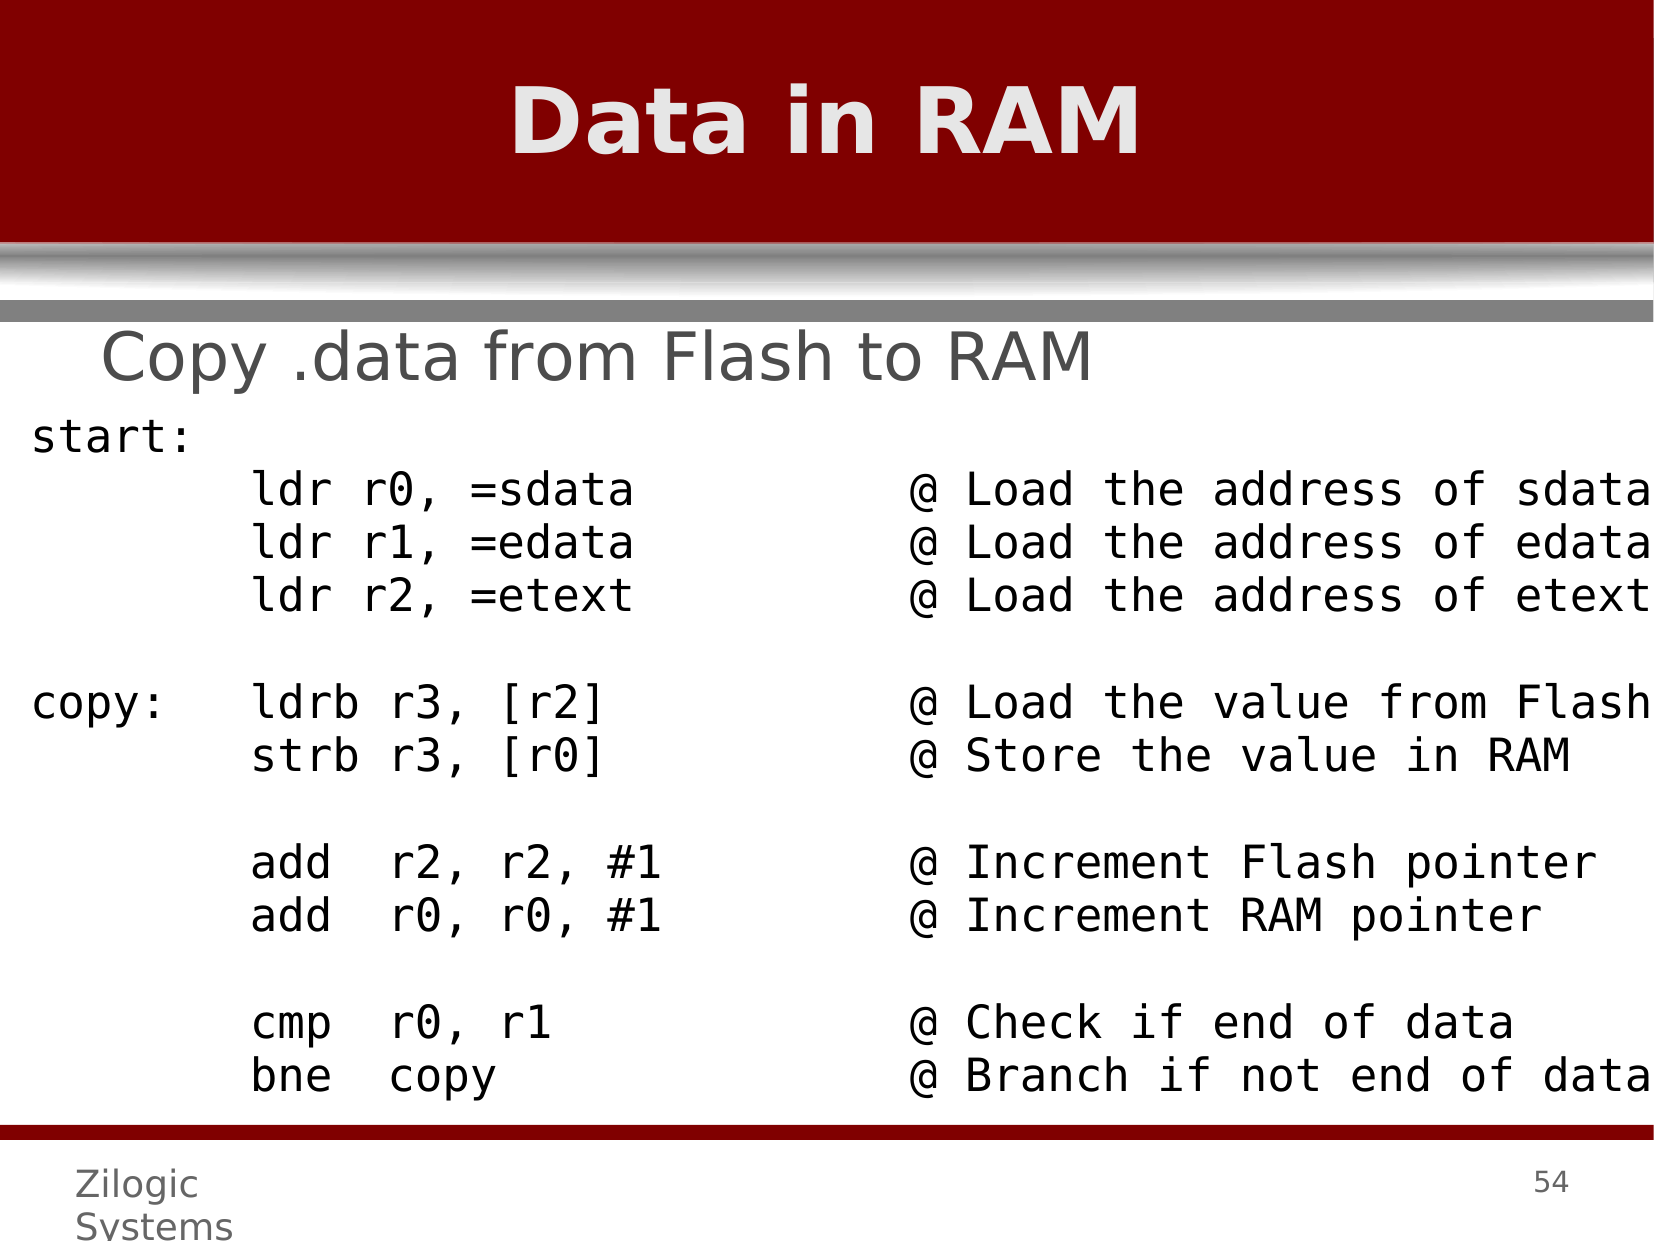

# Data in RAM
Copy .data from Flash to RAM
start:
 ldr r0, =sdata @ Load the address of sdata
 ldr r1, =edata @ Load the address of edata
 ldr r2, =etext @ Load the address of etext
copy: ldrb r3, [r2] @ Load the value from Flash
 strb r3, [r0] @ Store the value in RAM
 add r2, r2, #1 @ Increment Flash pointer
 add r0, r0, #1 @ Increment RAM pointer
 cmp r0, r1 @ Check if end of data
 bne copy @ Branch if not end of data
54